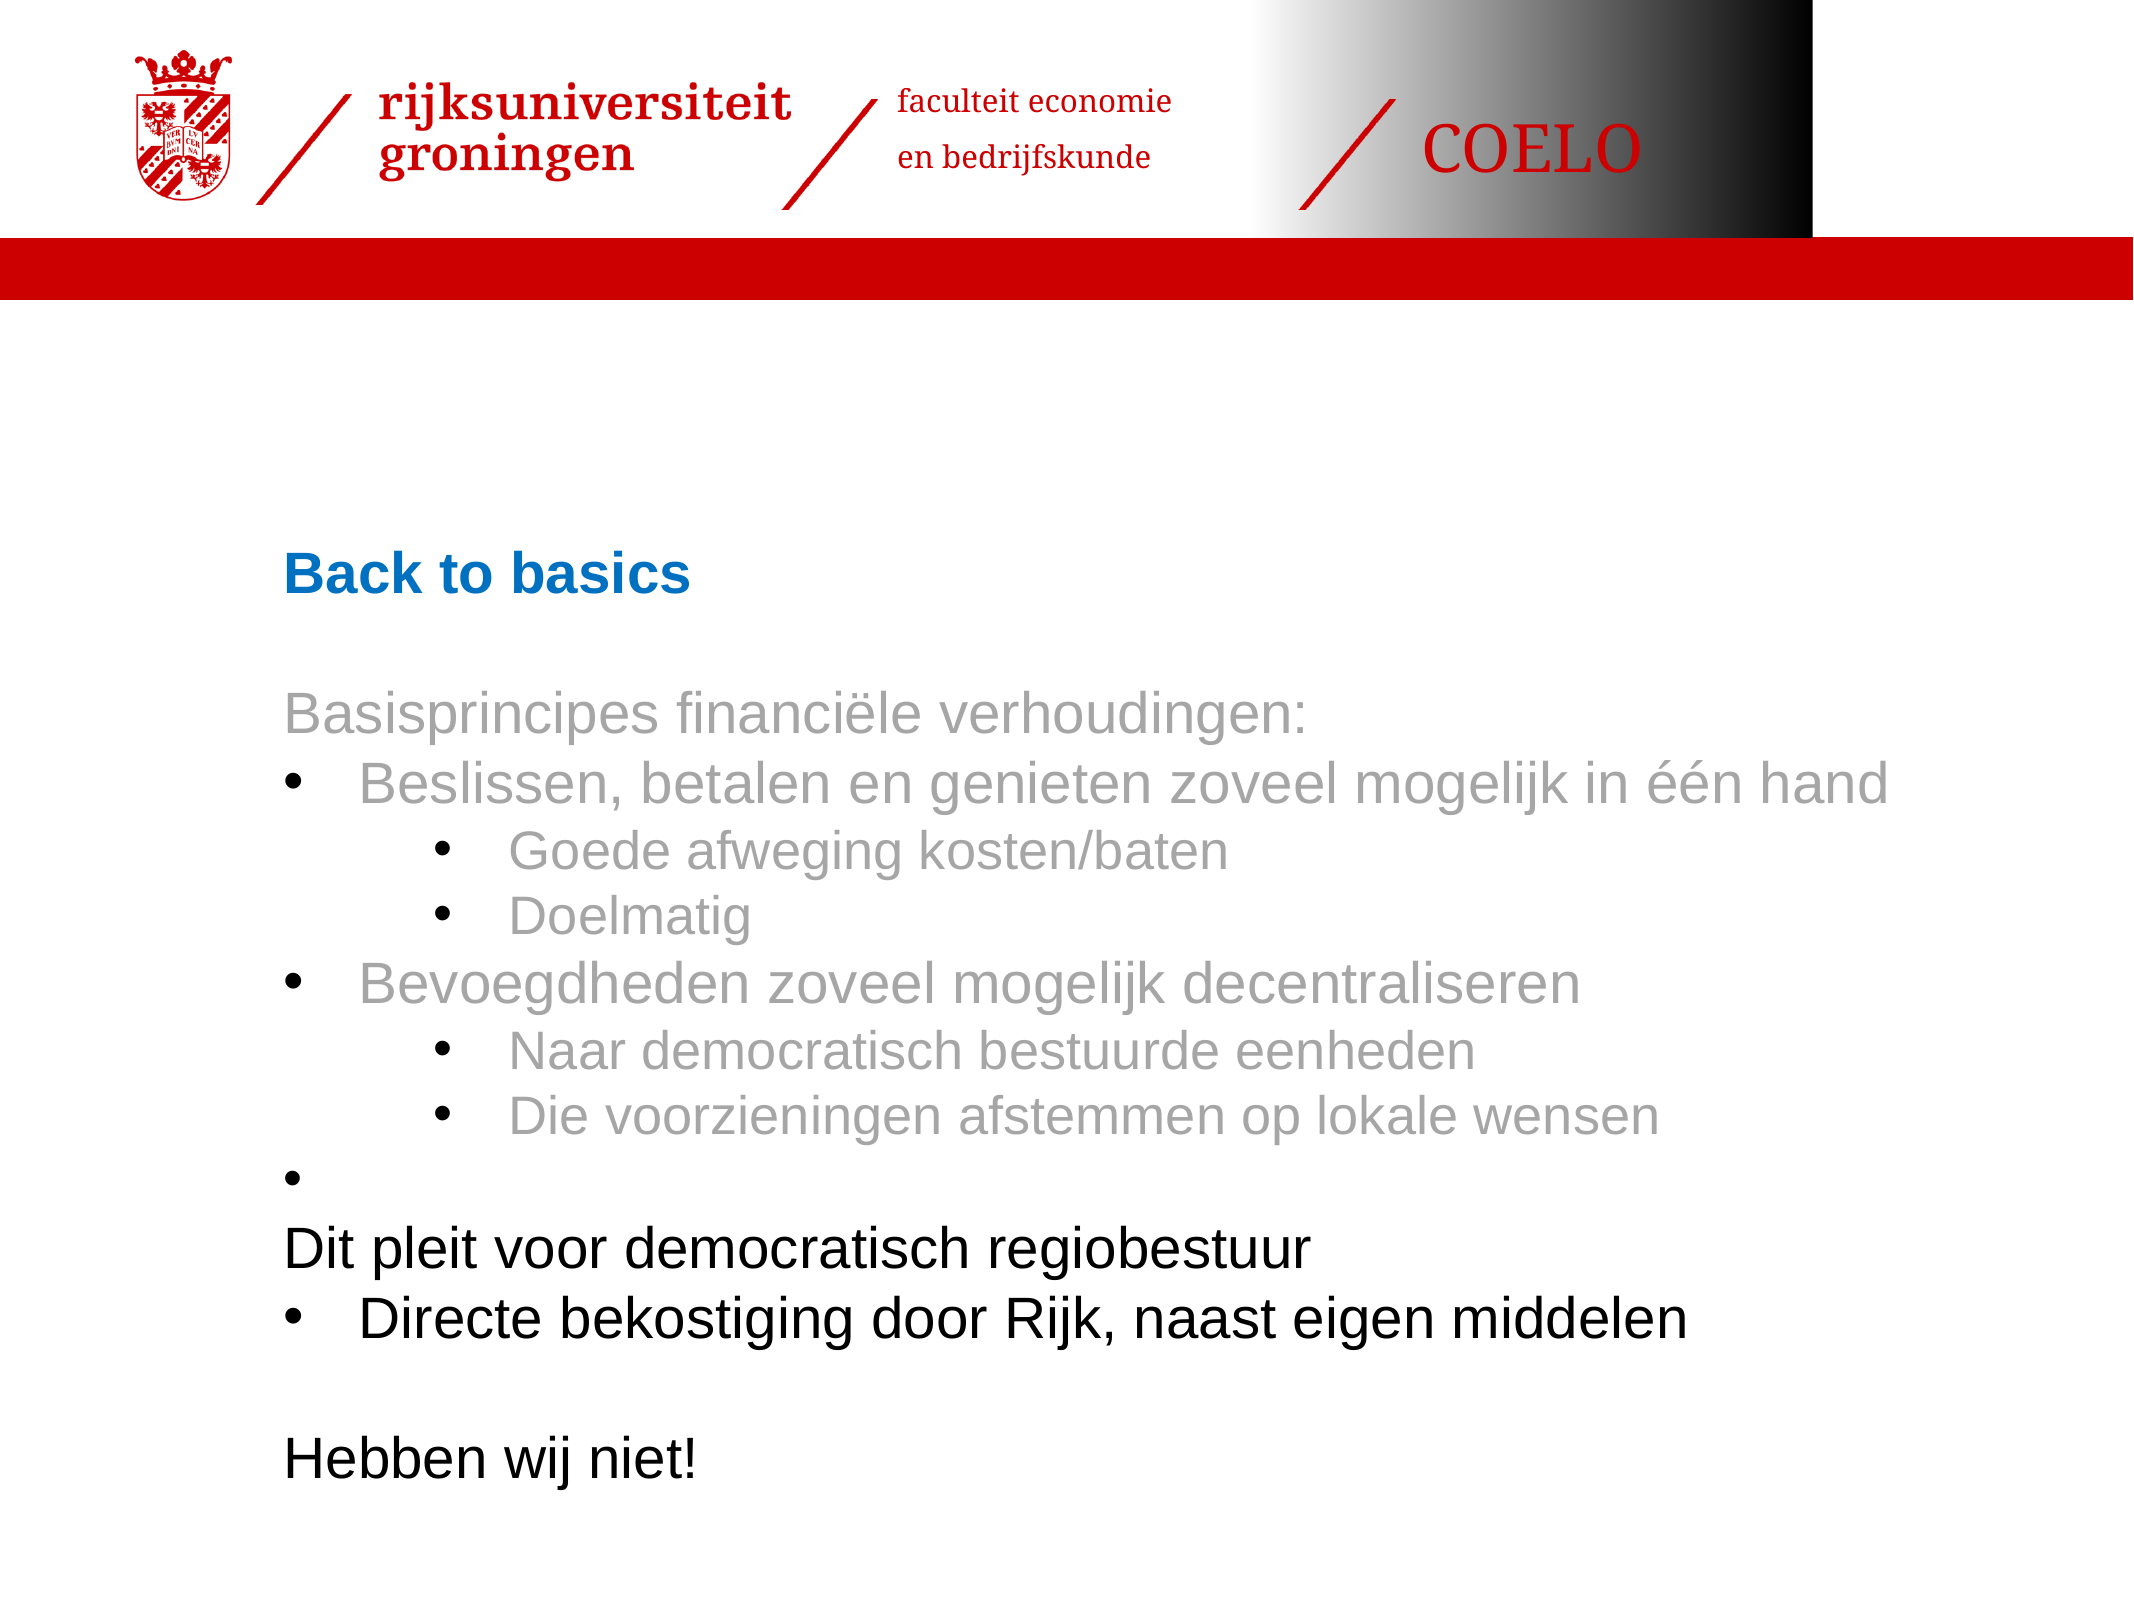

Back to basics
Basisprincipes financiële verhoudingen:
Beslissen, betalen en genieten zoveel mogelijk in één hand
Goede afweging kosten/baten
Doelmatig
Bevoegdheden zoveel mogelijk decentraliseren
Naar democratisch bestuurde eenheden
Die voorzieningen afstemmen op lokale wensen
Dit pleit voor democratisch regiobestuur
Directe bekostiging door Rijk, naast eigen middelen
Hebben wij niet!